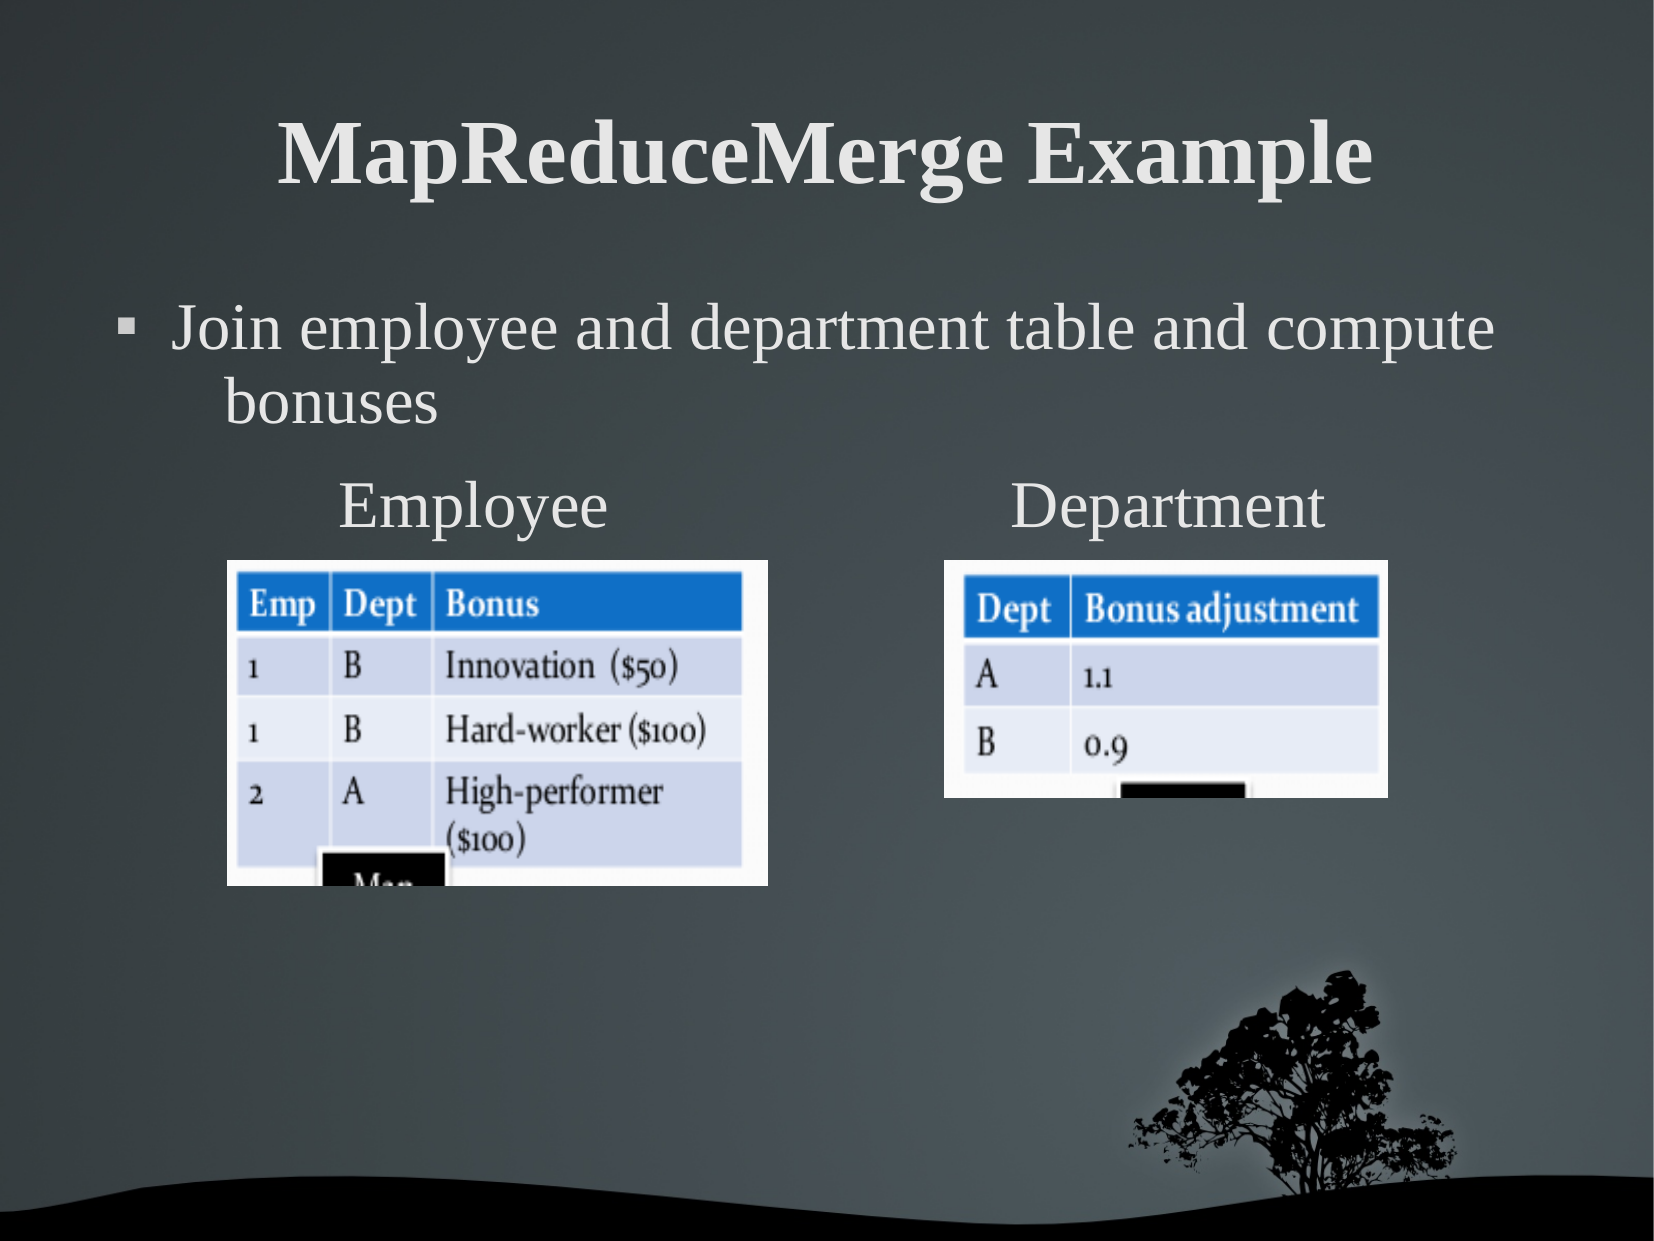

# MapReduceMerge Example
Join employee and department table and compute bonuses
 Employee Department